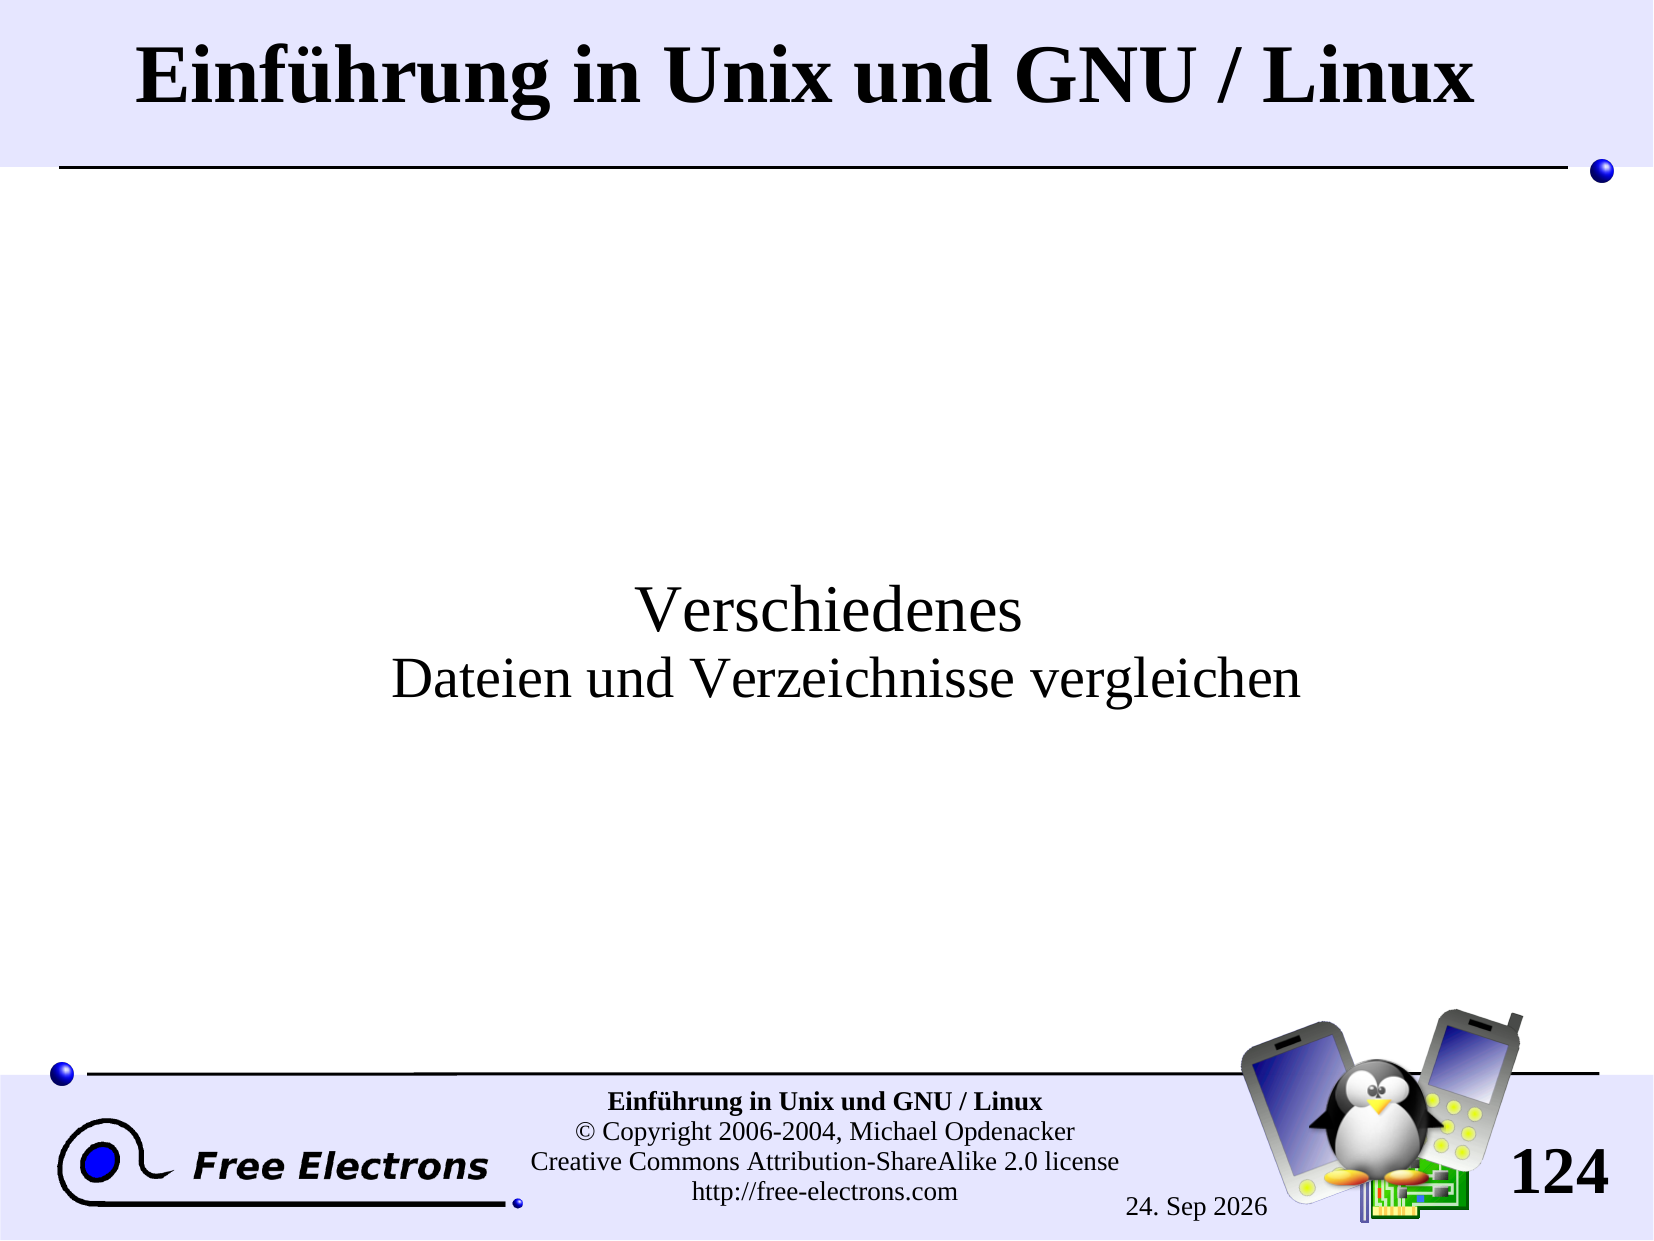

# Einführung in Unix und GNU / Linux
Verschiedenes
Dateien und Verzeichnisse vergleichen